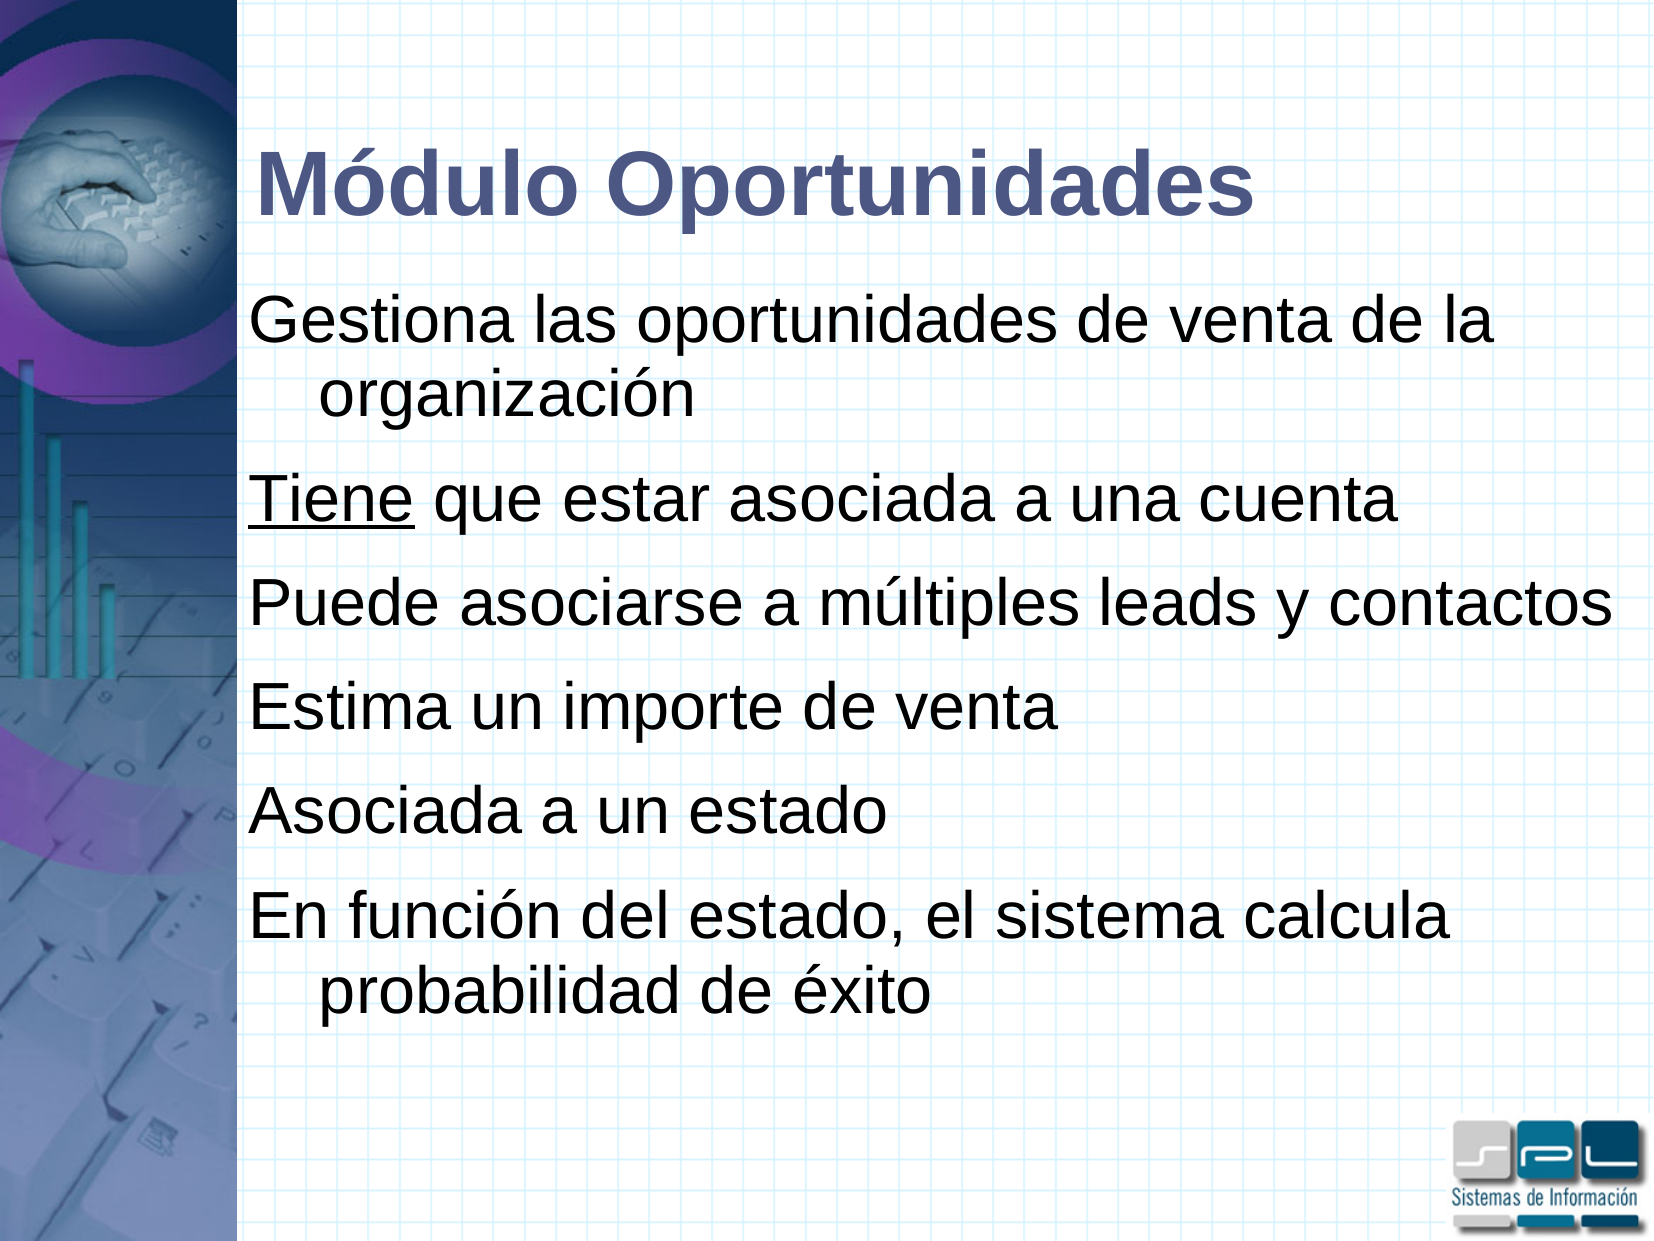

# Módulo Oportunidades
Gestiona las oportunidades de venta de la organización
Tiene que estar asociada a una cuenta
Puede asociarse a múltiples leads y contactos
Estima un importe de venta
Asociada a un estado
En función del estado, el sistema calcula probabilidad de éxito